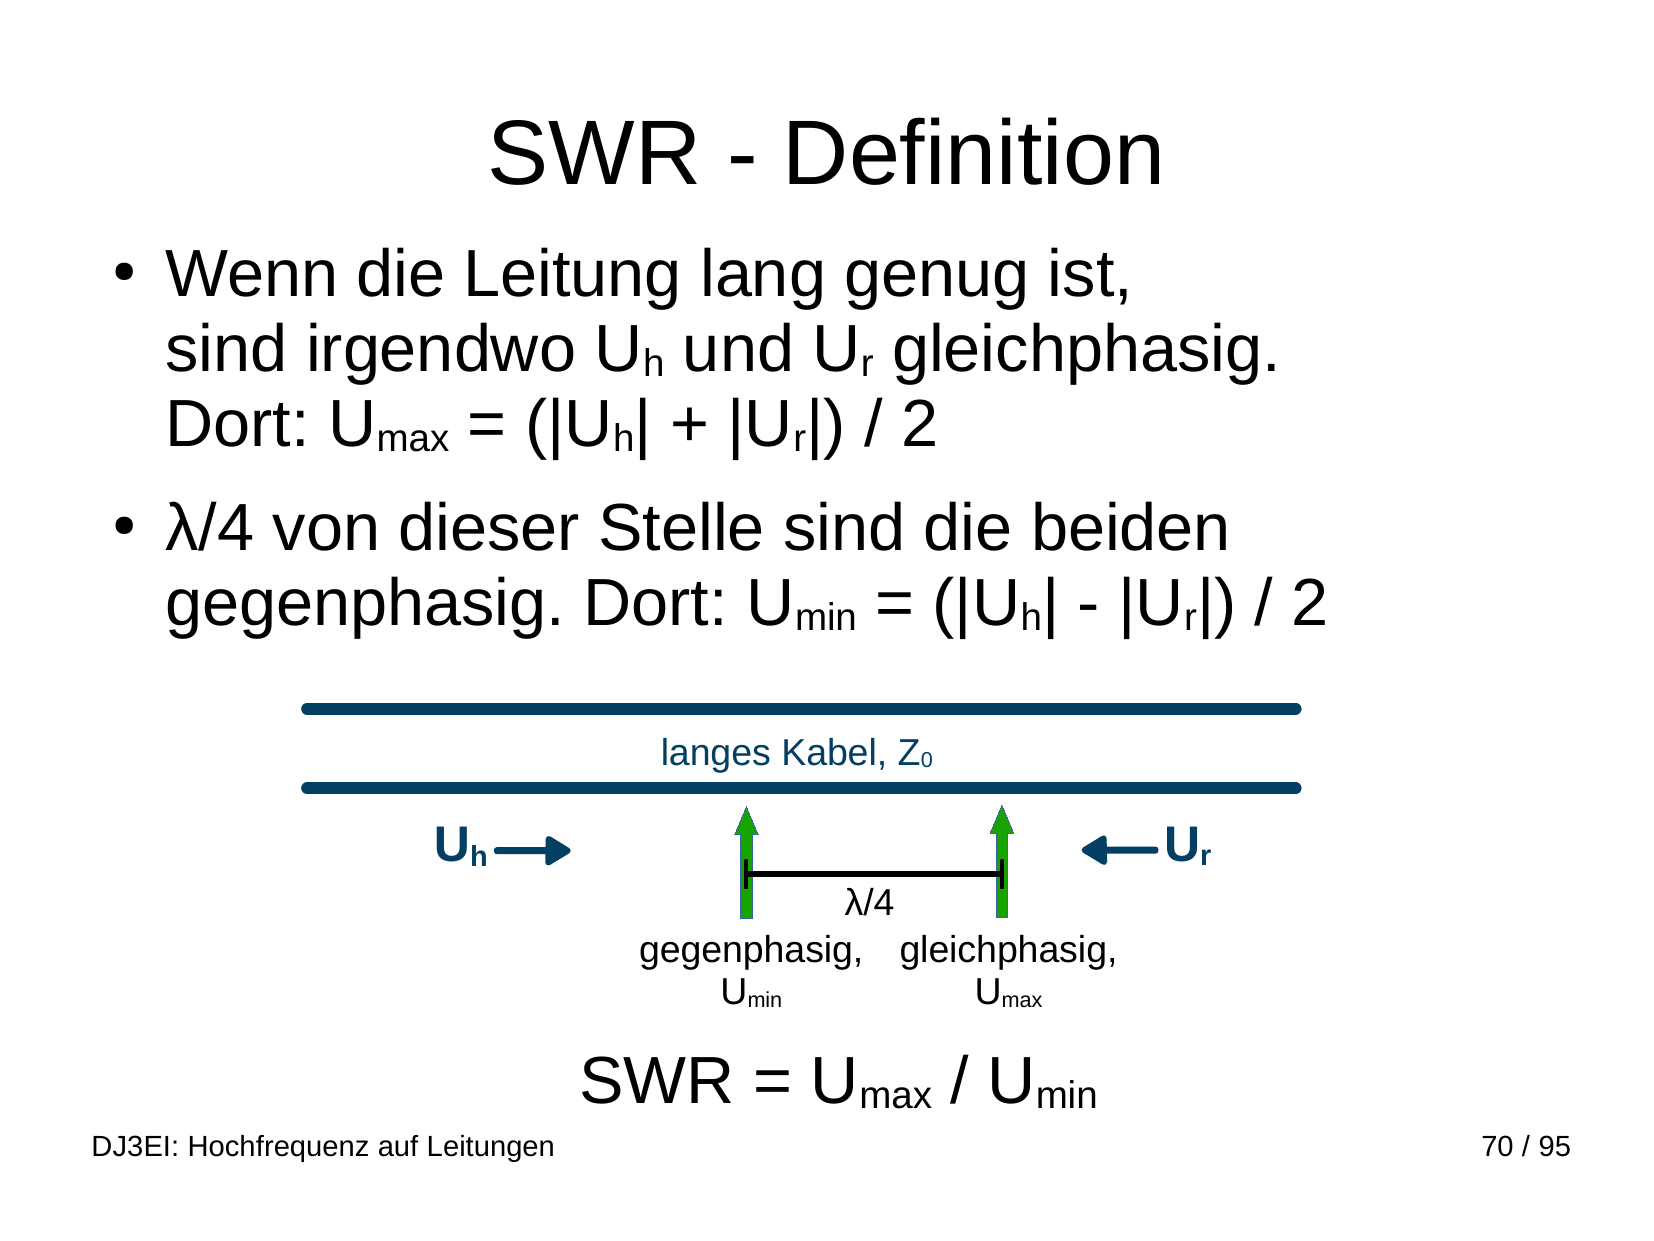

# SWR - Definition
Wenn die Leitung lang genug ist,
sind irgendwo Uh und Ur gleichphasig.
Dort: Umax = (|Uh| + |Ur|) / 2
λ/4 von dieser Stelle sind die beiden gegenphasig. Dort: Umin = (|Uh| - |Ur|) / 2
SWR = Umax / Umin
langes Kabel, Z0
Ur
Uh
λ/4
gegenphasig,
Umin
gleichphasig,
Umax